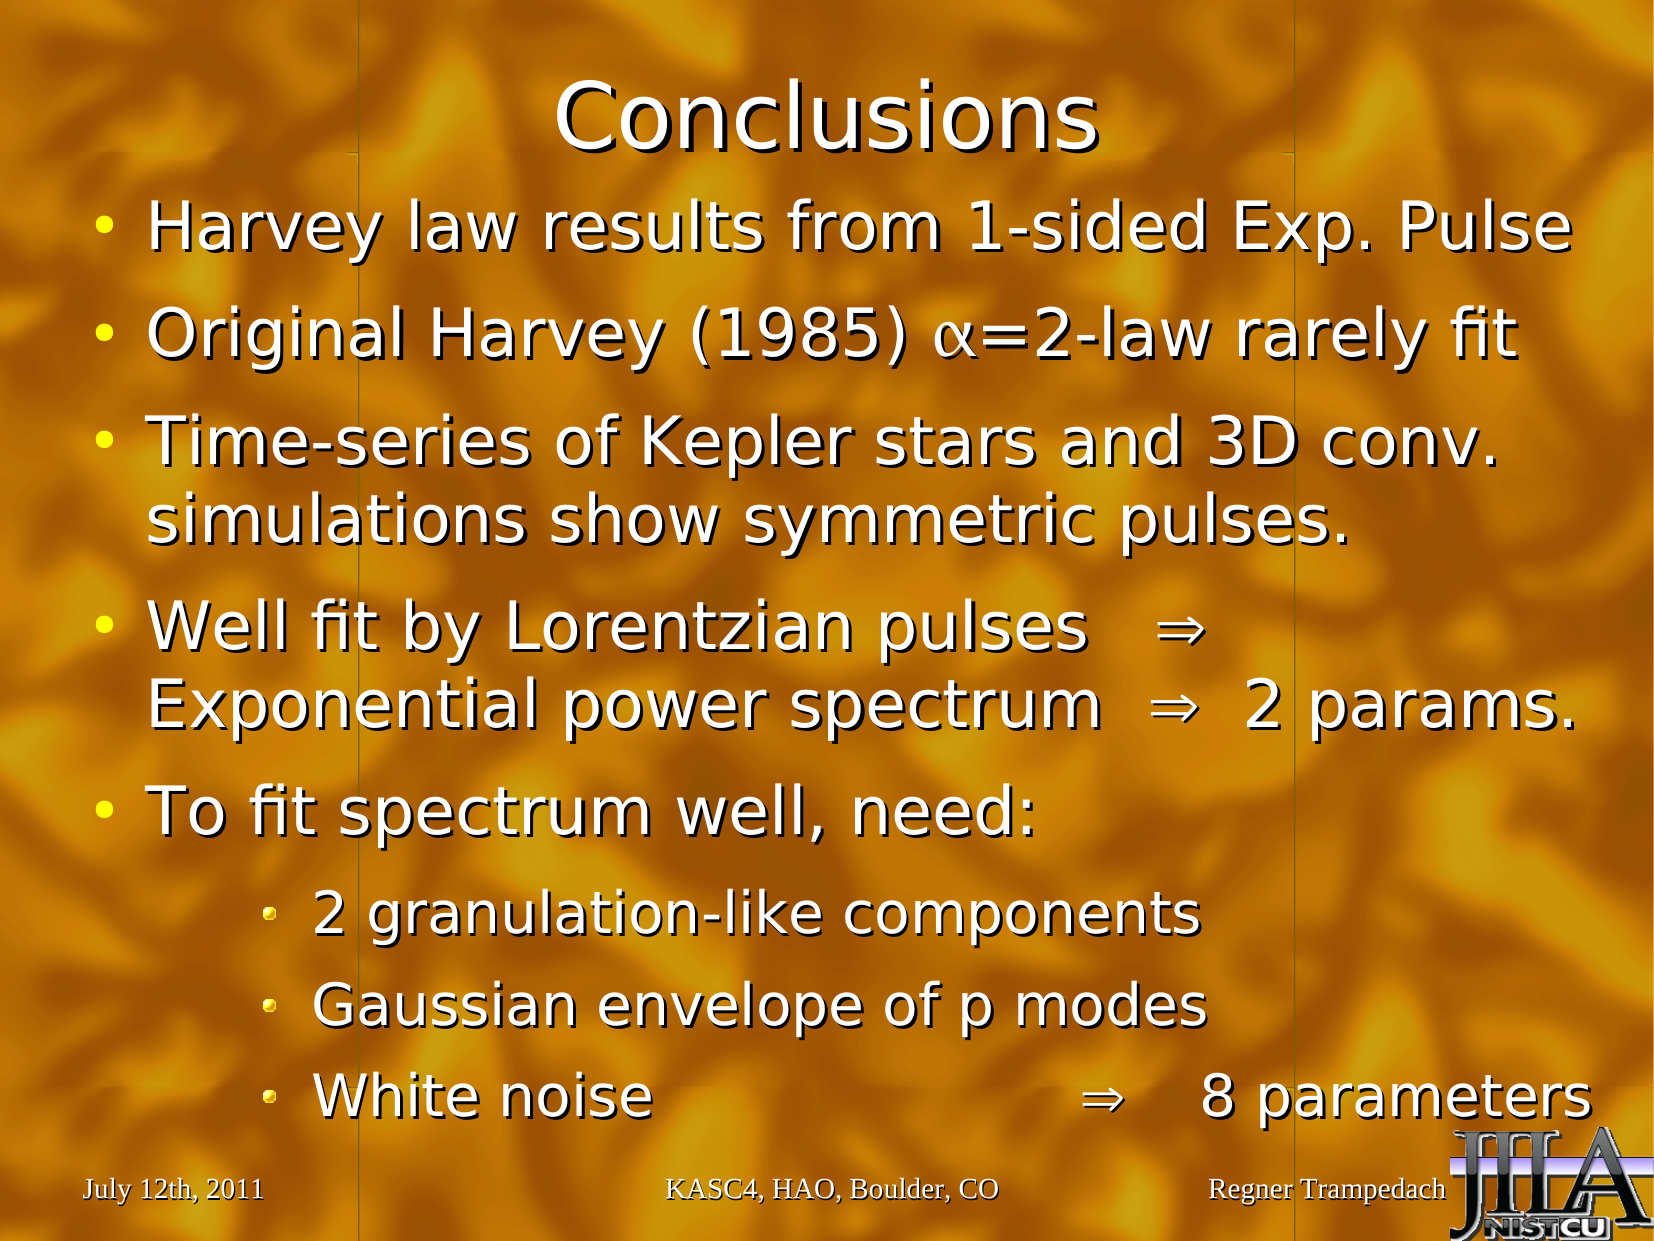

# Conclusions
Harvey law results from 1-sided Exp. Pulse
Original Harvey (1985) =2-law rarely fit
Time-series of Kepler stars and 3D conv. simulations show symmetric pulses.
Well fit by Lorentzian pulses ⇒ Exponential power spectrum ⇒ 2 params.
To fit spectrum well, need:
2 granulation-like components
Gaussian envelope of p modes
White noise ⇒ 8 parameters